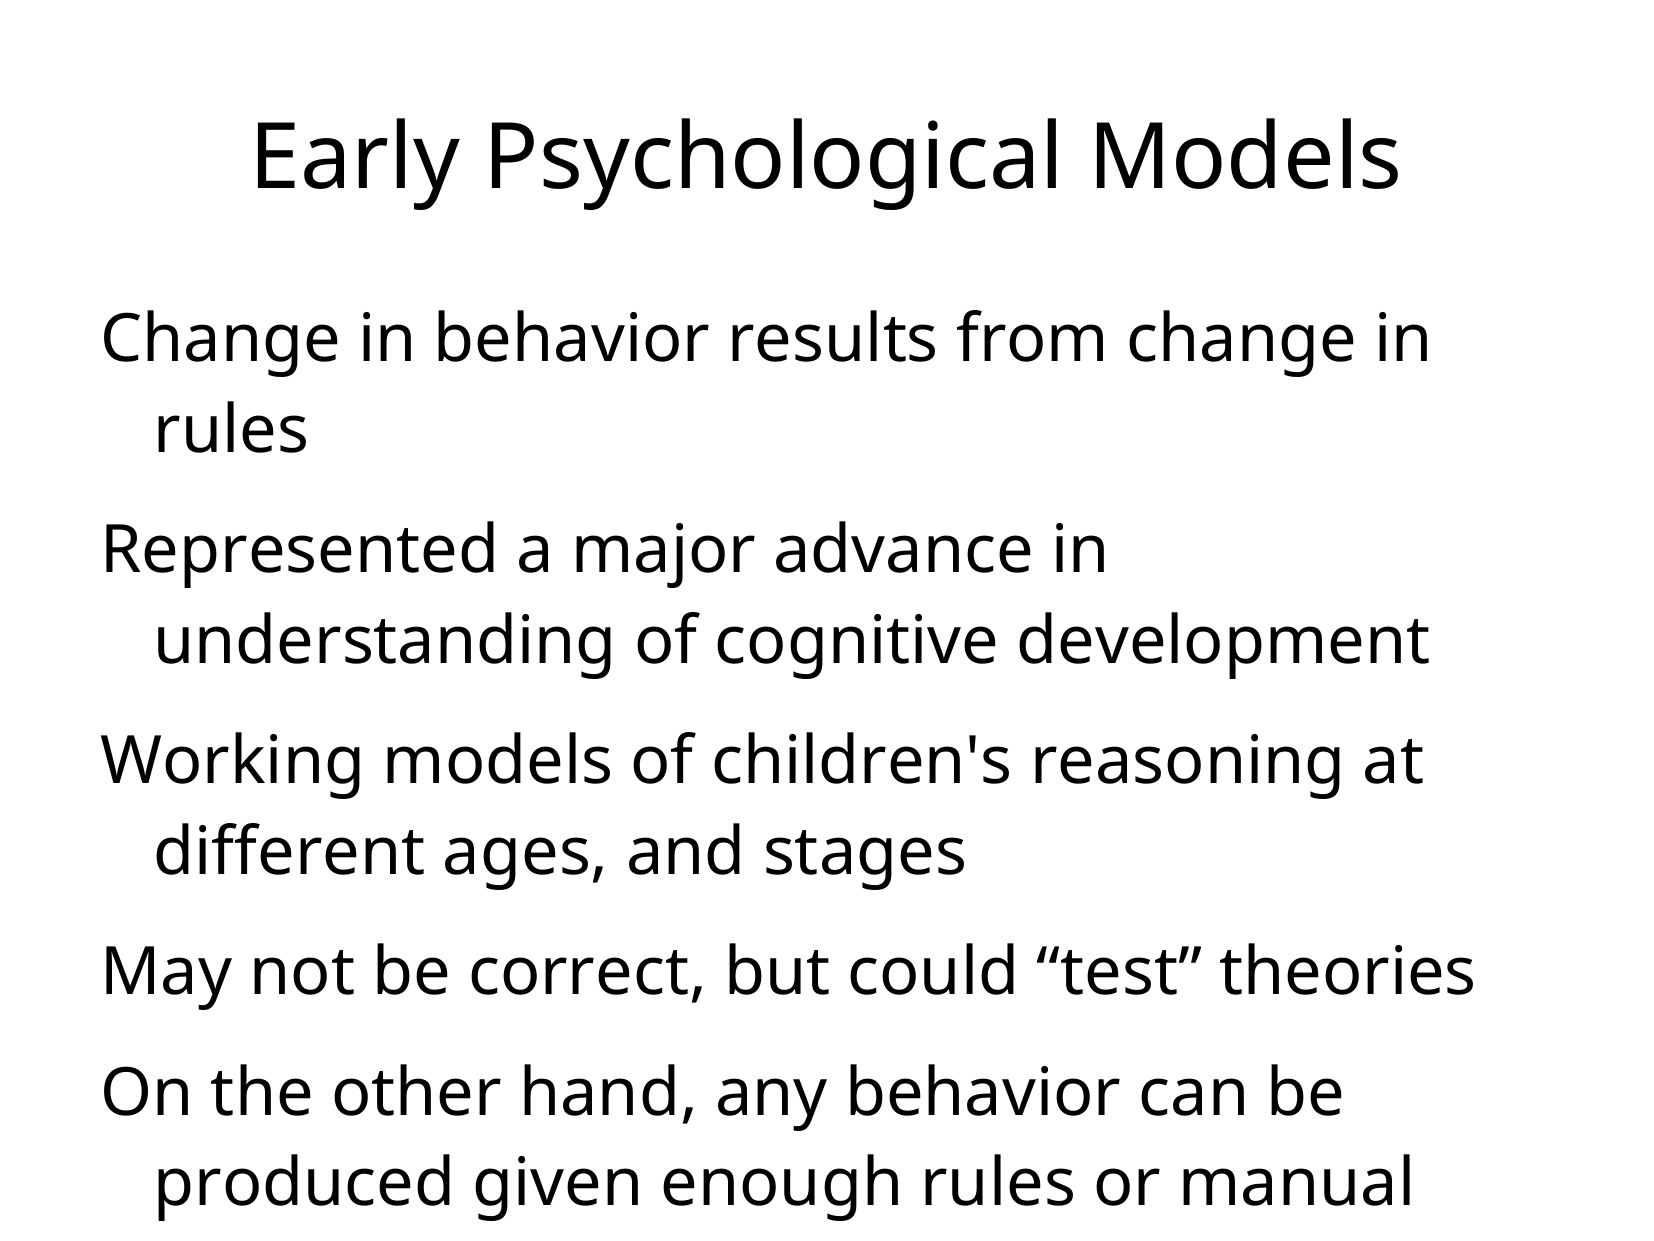

# Early Psychological Models
Change in behavior results from change in rules
Represented a major advance in understanding of cognitive development
Working models of children's reasoning at different ages, and stages
May not be correct, but could “test” theories
On the other hand, any behavior can be produced given enough rules or manual manipulation